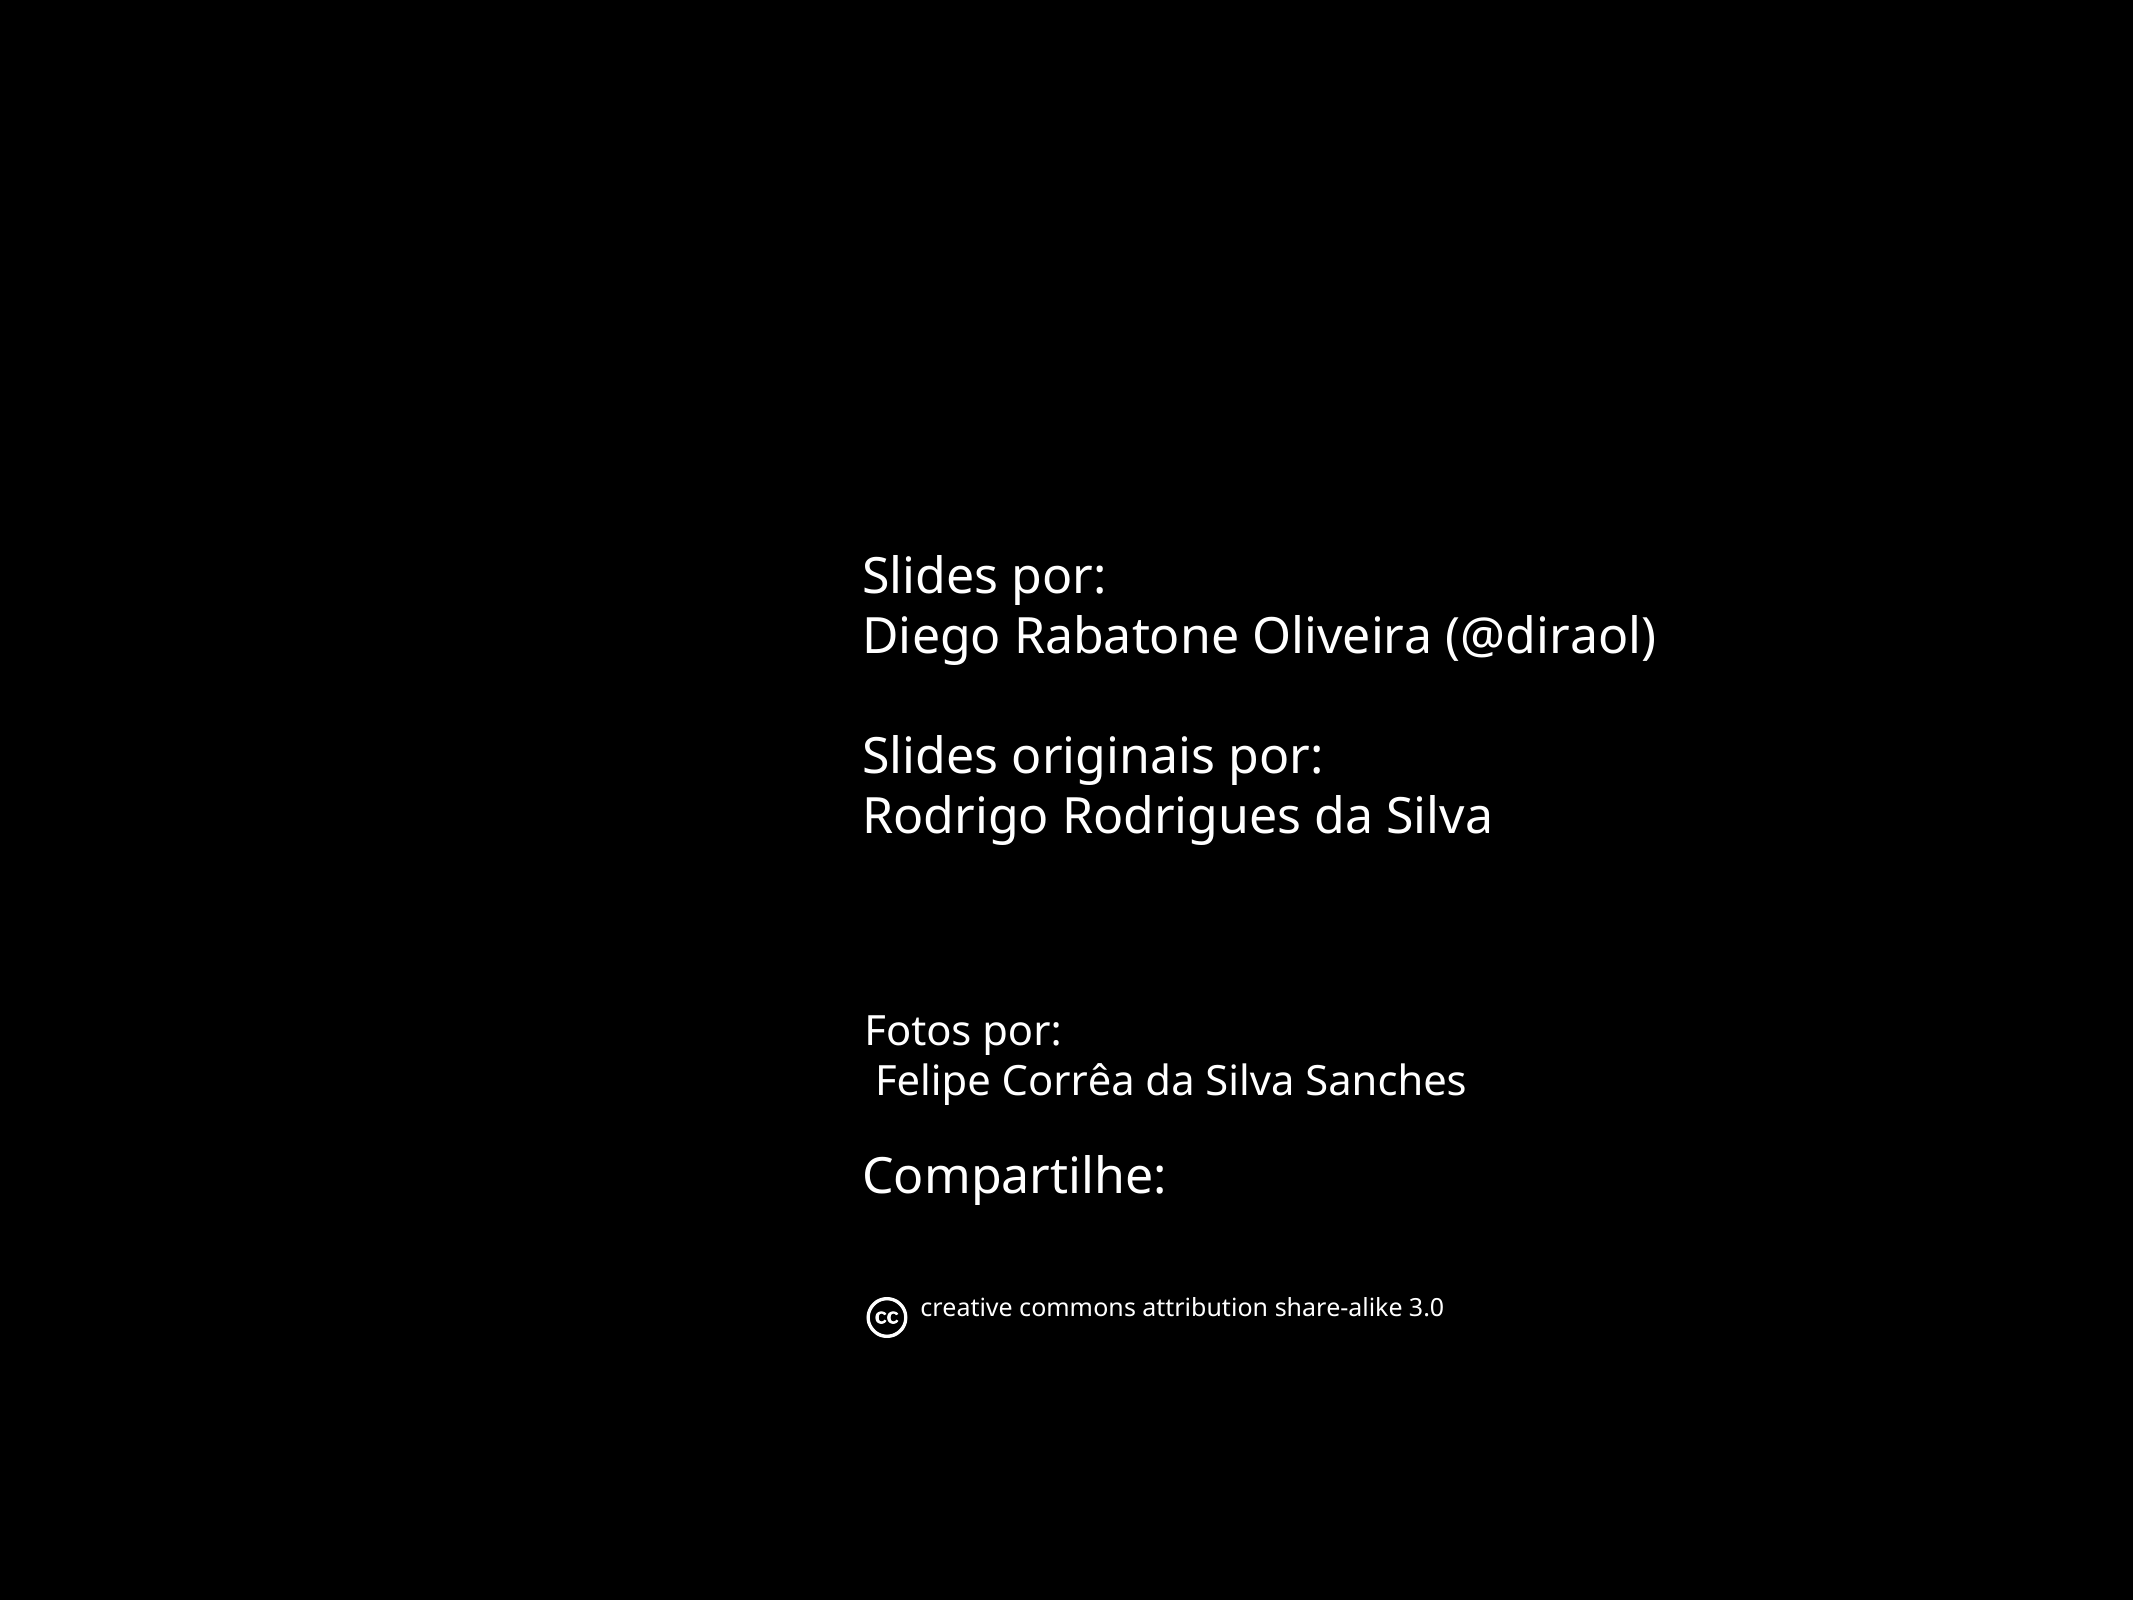

Slides por:
Diego Rabatone Oliveira (@diraol)
Slides originais por:
Rodrigo Rodrigues da Silva
Compartilhe:
Fotos por:
 Felipe Corrêa da Silva Sanches
creative commons attribution share-alike 3.0